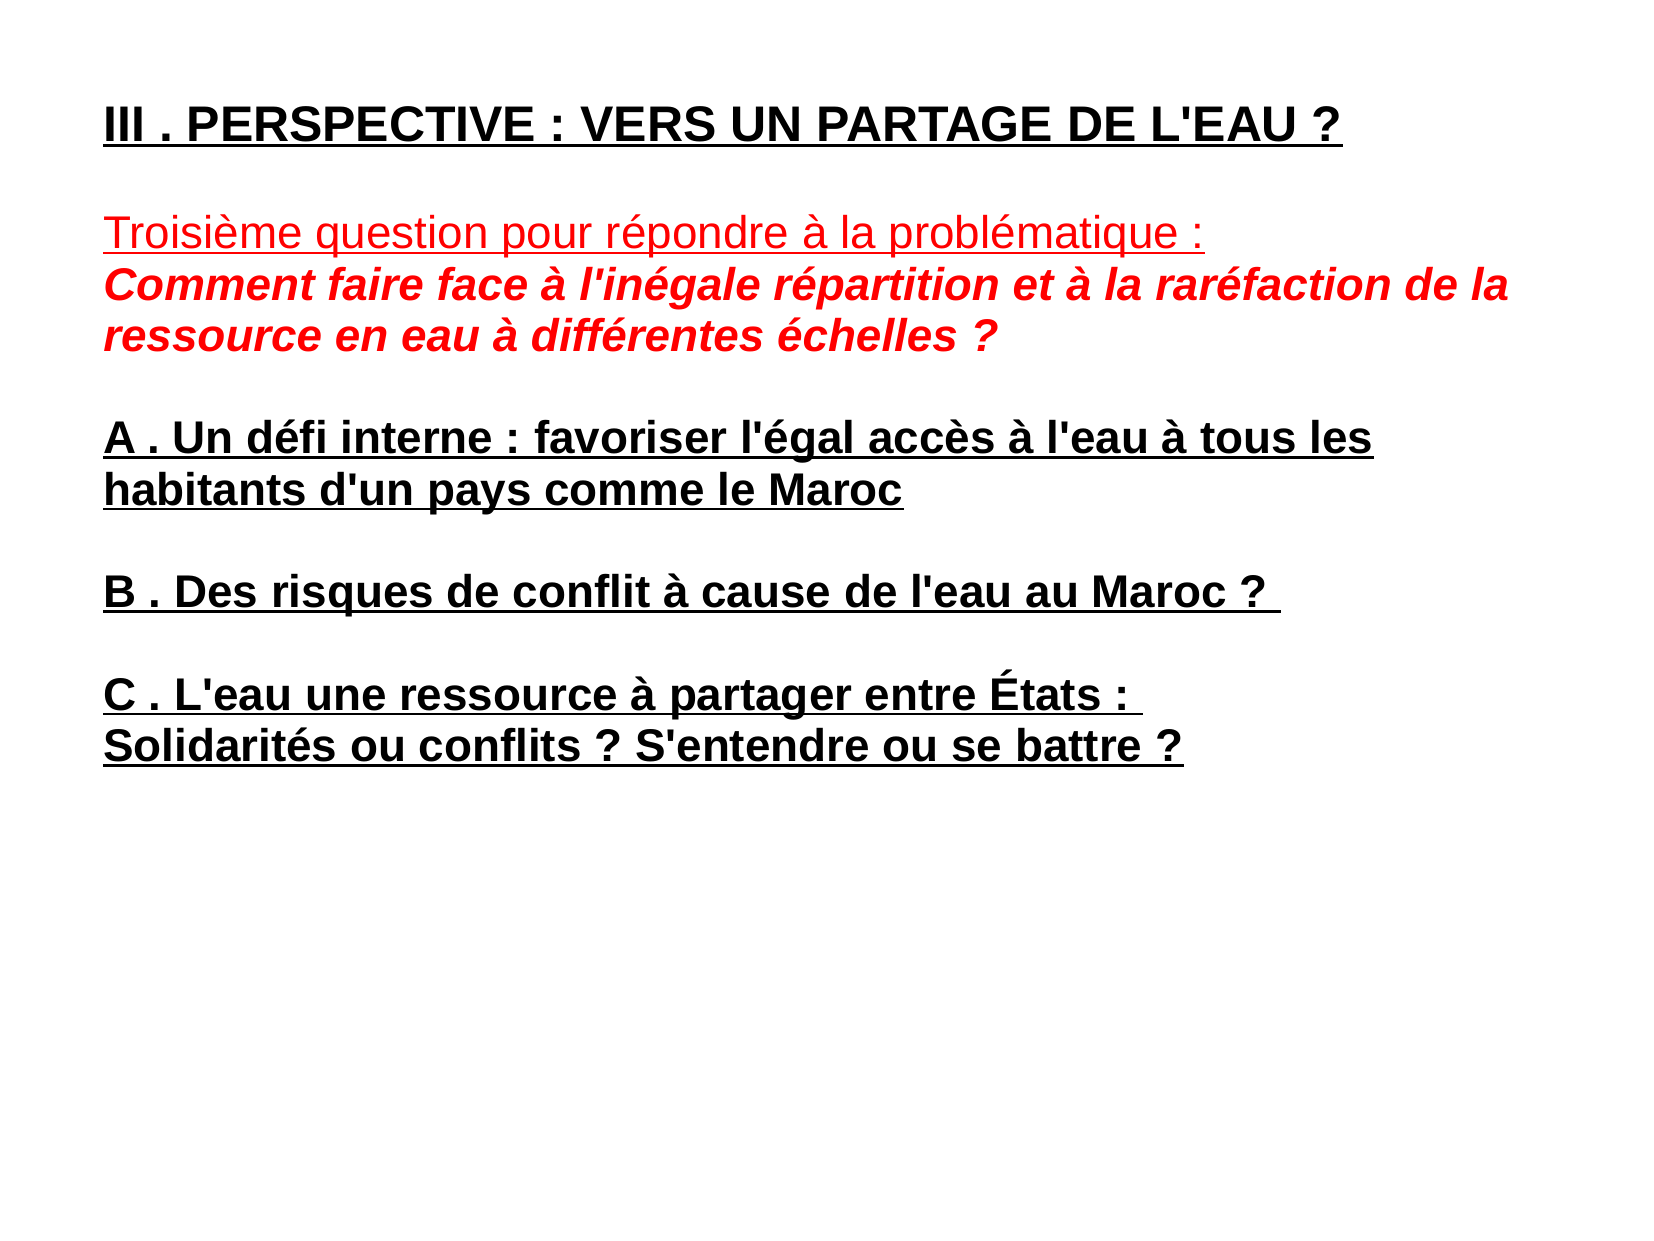

III . PERSPECTIVE : VERS UN PARTAGE DE L'EAU ?
Troisième question pour répondre à la problématique :
Comment faire face à l'inégale répartition et à la raréfaction de la ressource en eau à différentes échelles ?
A . Un défi interne : favoriser l'égal accès à l'eau à tous les habitants d'un pays comme le Maroc
B . Des risques de conflit à cause de l'eau au Maroc ?
C . L'eau une ressource à partager entre États :
Solidarités ou conflits ? S'entendre ou se battre ?